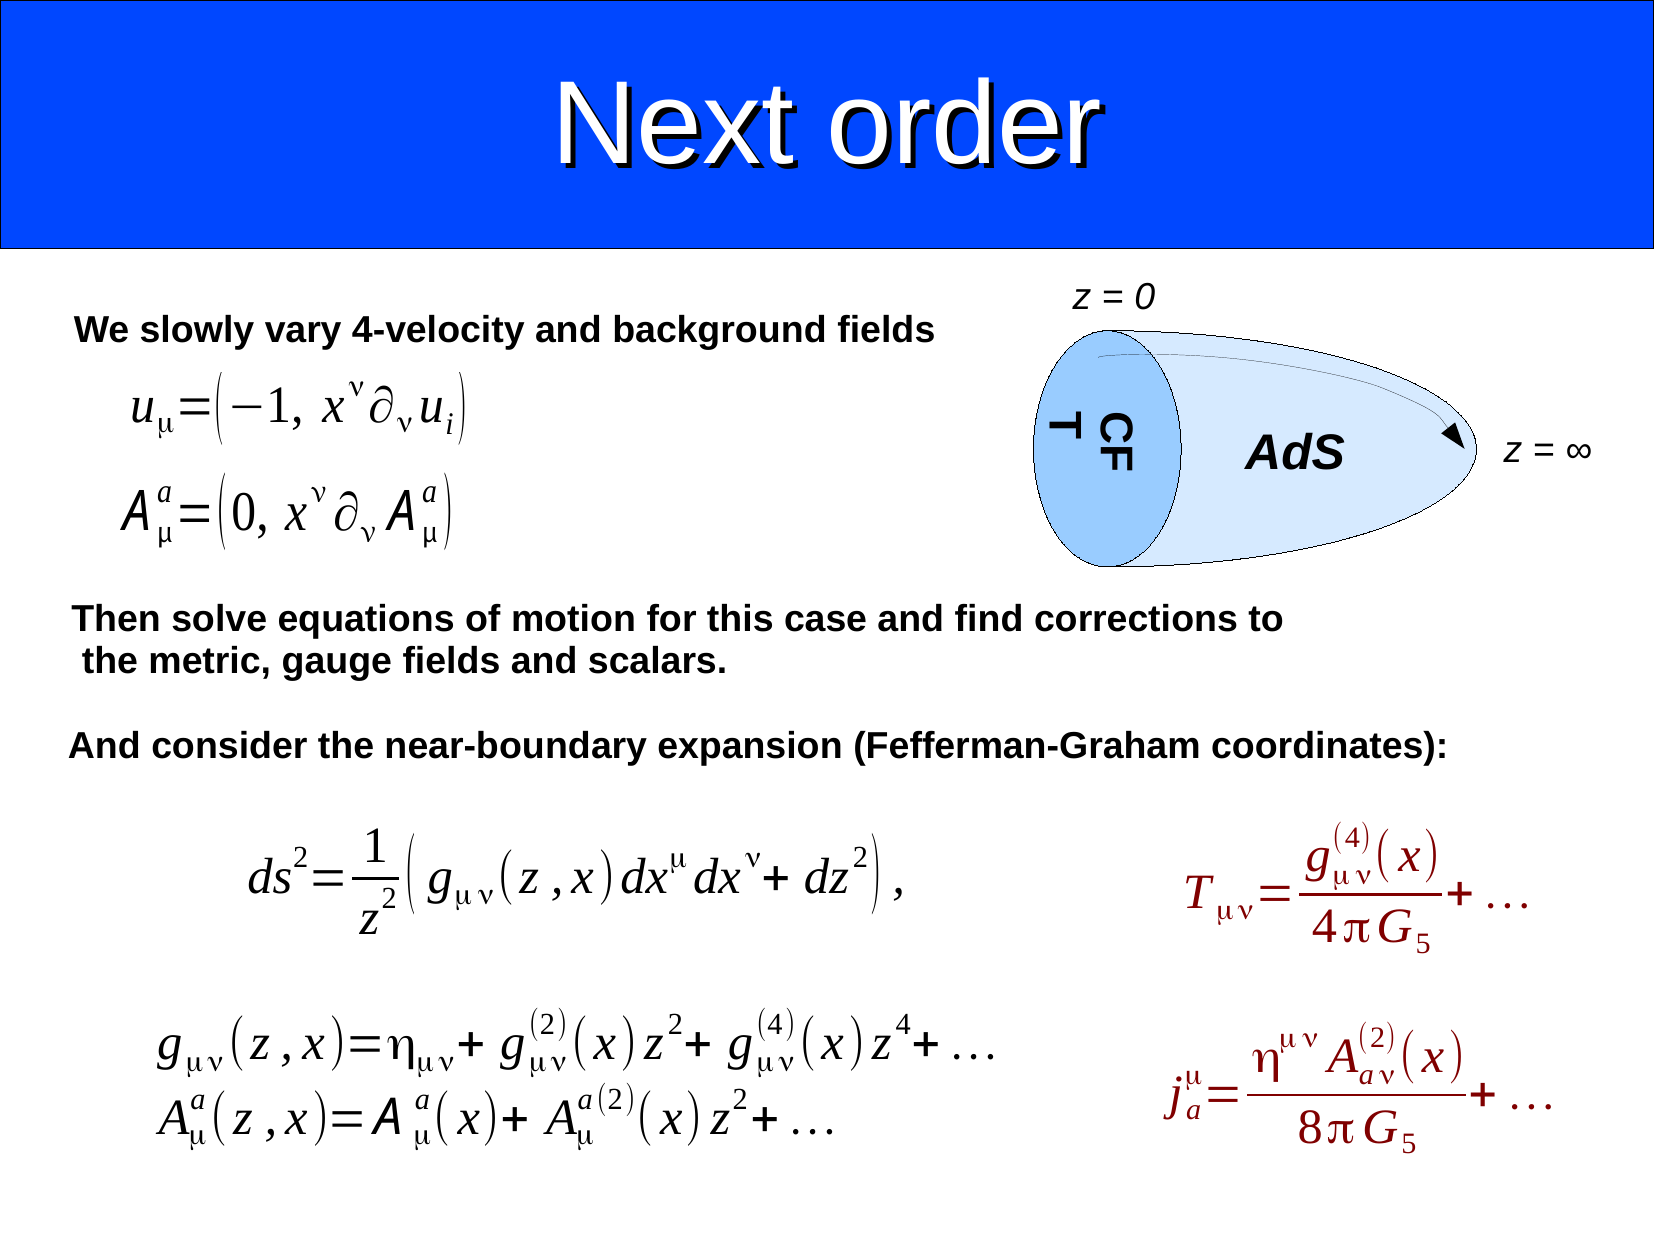

# Next order
z = 0
CFT
AdS
z = ∞
We slowly vary 4-velocity and background fields
Then solve equations of motion for this case and find corrections to
 the metric, gauge fields and scalars.
And consider the near-boundary expansion (Fefferman-Graham coordinates):